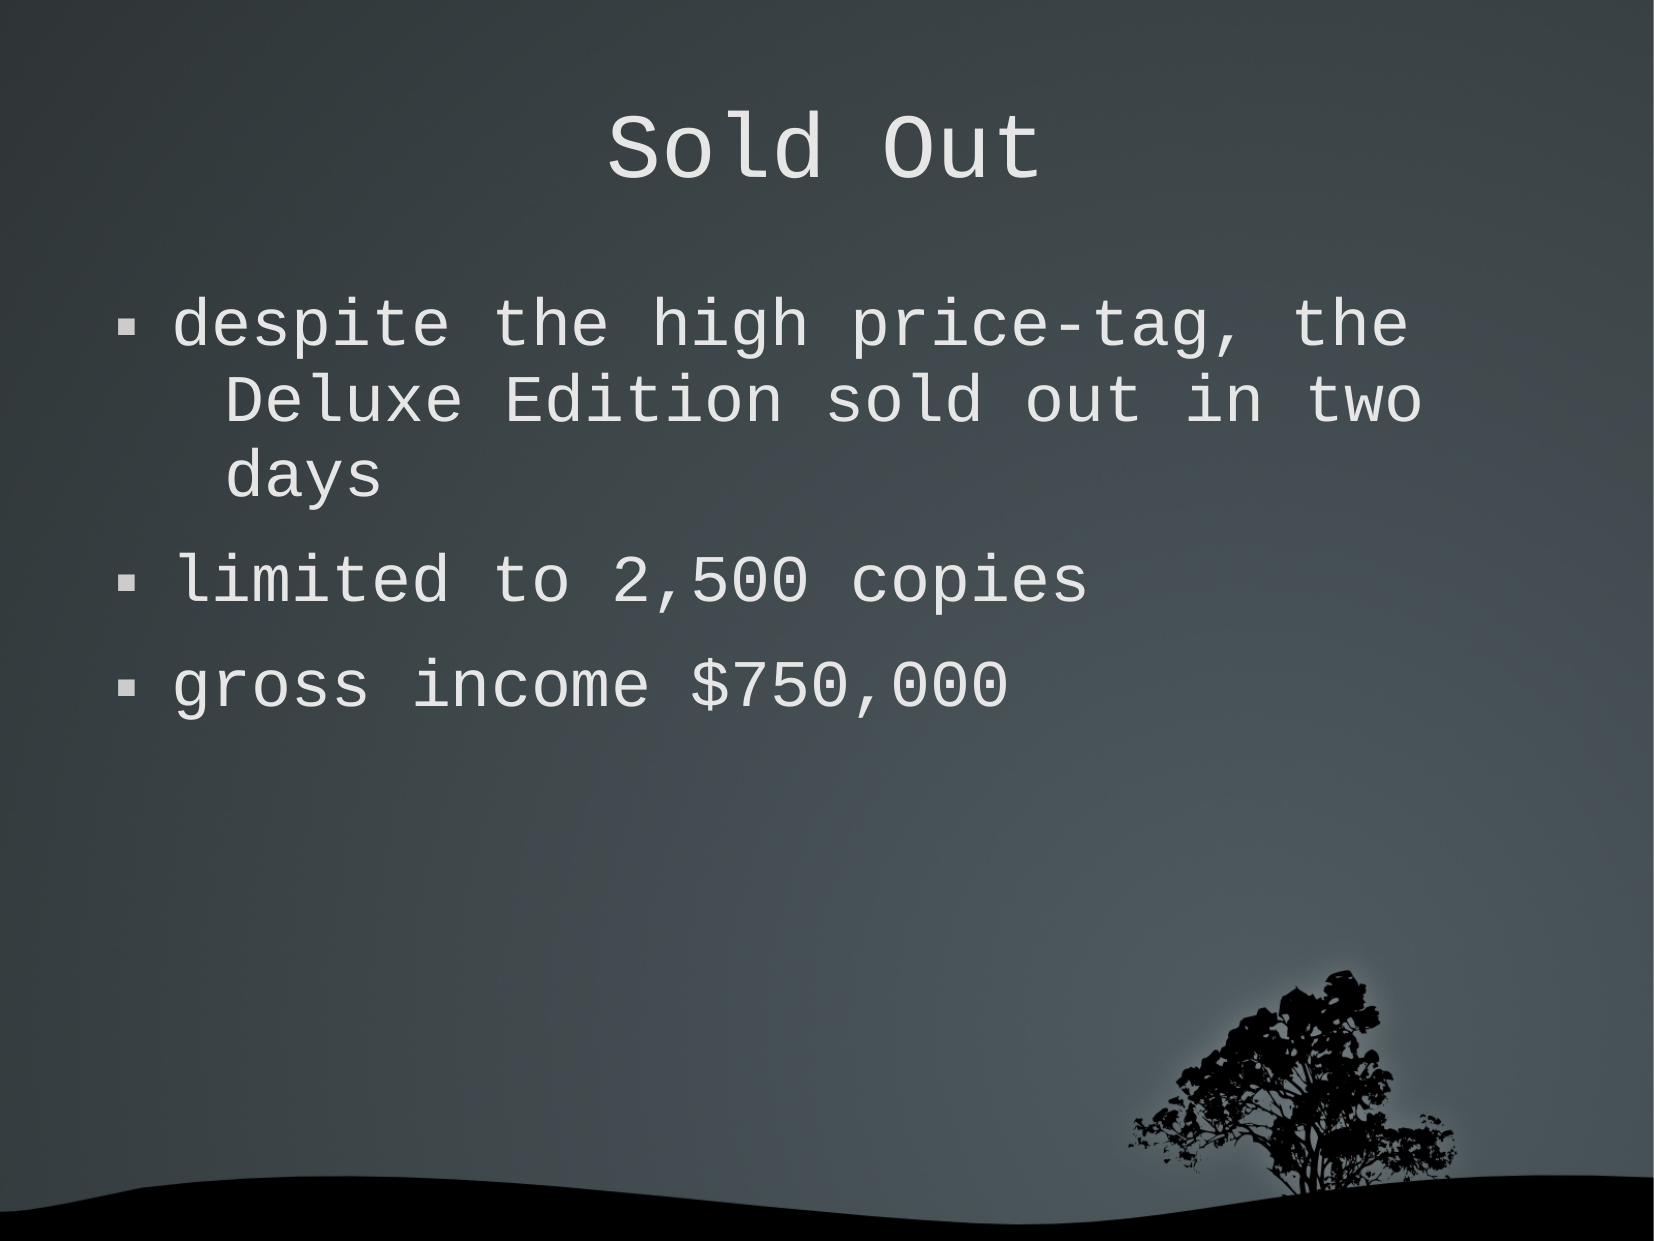

# Sold Out
despite the high price-tag, the Deluxe Edition sold out in two days
limited to 2,500 copies
gross income $750,000